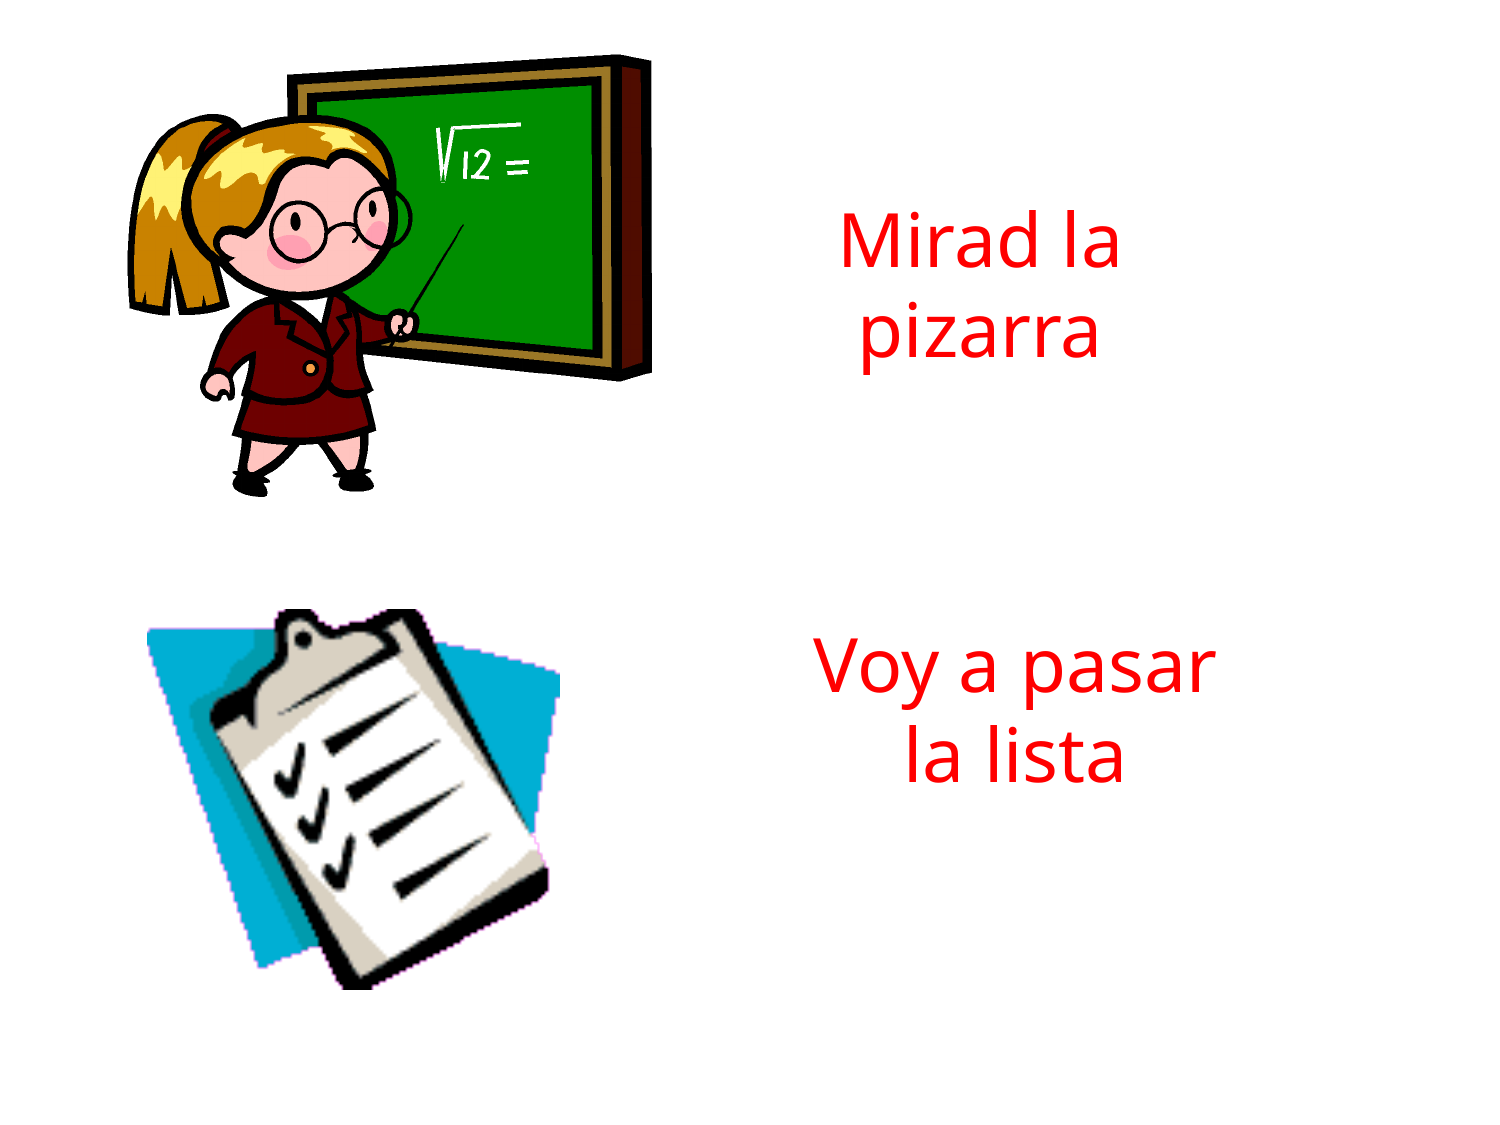

Mirad la pizarra
Voy a pasar la lista